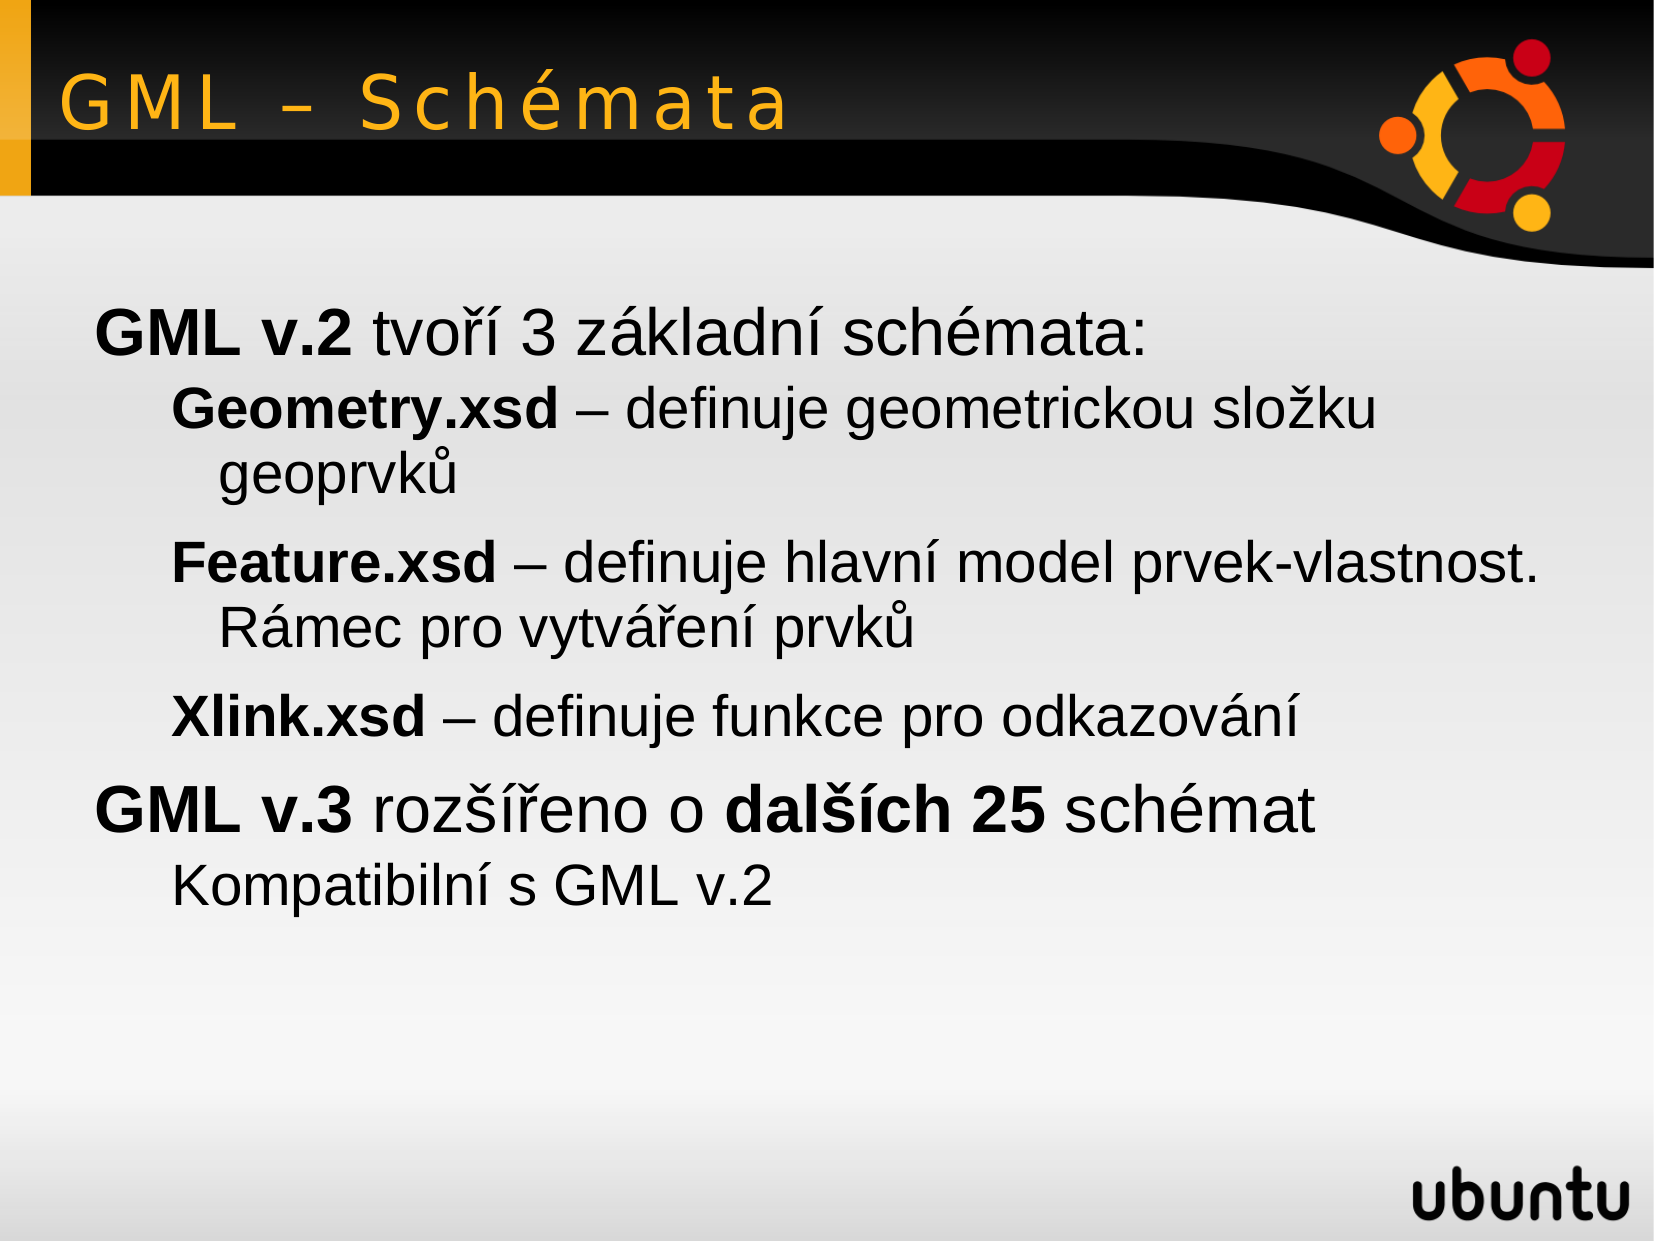

# GML – Schémata
GML v.2 tvoří 3 základní schémata:
Geometry.xsd – definuje geometrickou složku geoprvků
Feature.xsd – definuje hlavní model prvek-vlastnost. Rámec pro vytváření prvků
Xlink.xsd – definuje funkce pro odkazování
GML v.3 rozšířeno o dalších 25 schémat
Kompatibilní s GML v.2